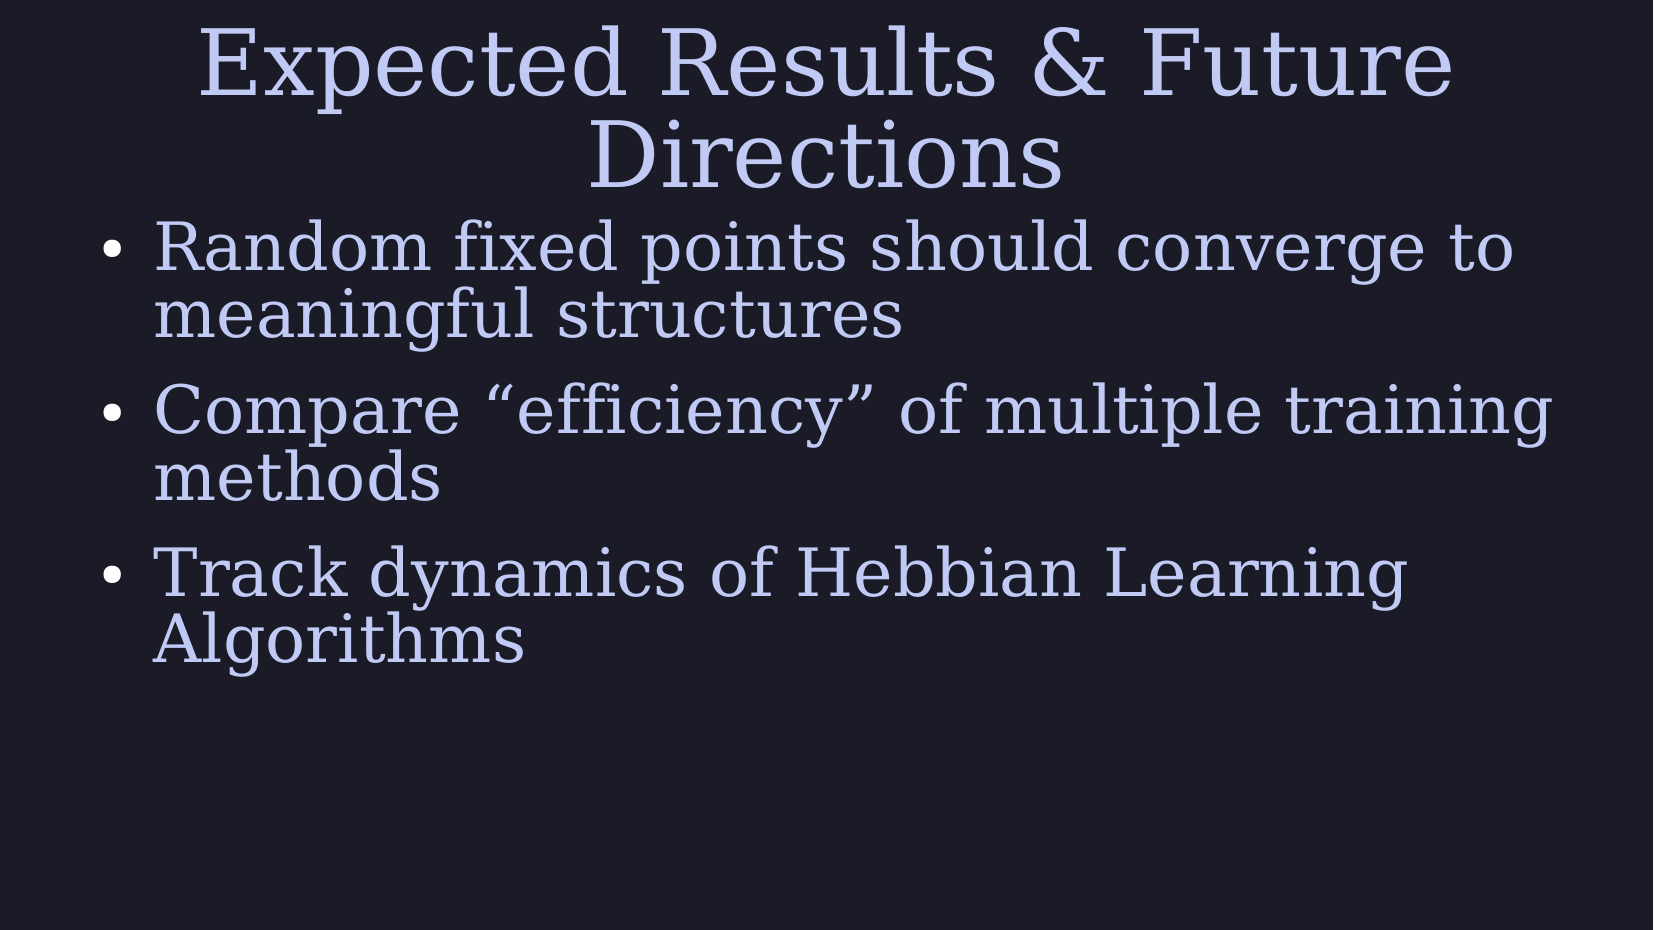

# Expected Results & Future Directions
Random fixed points should converge to meaningful structures
Compare “efficiency” of multiple training methods
Track dynamics of Hebbian Learning Algorithms